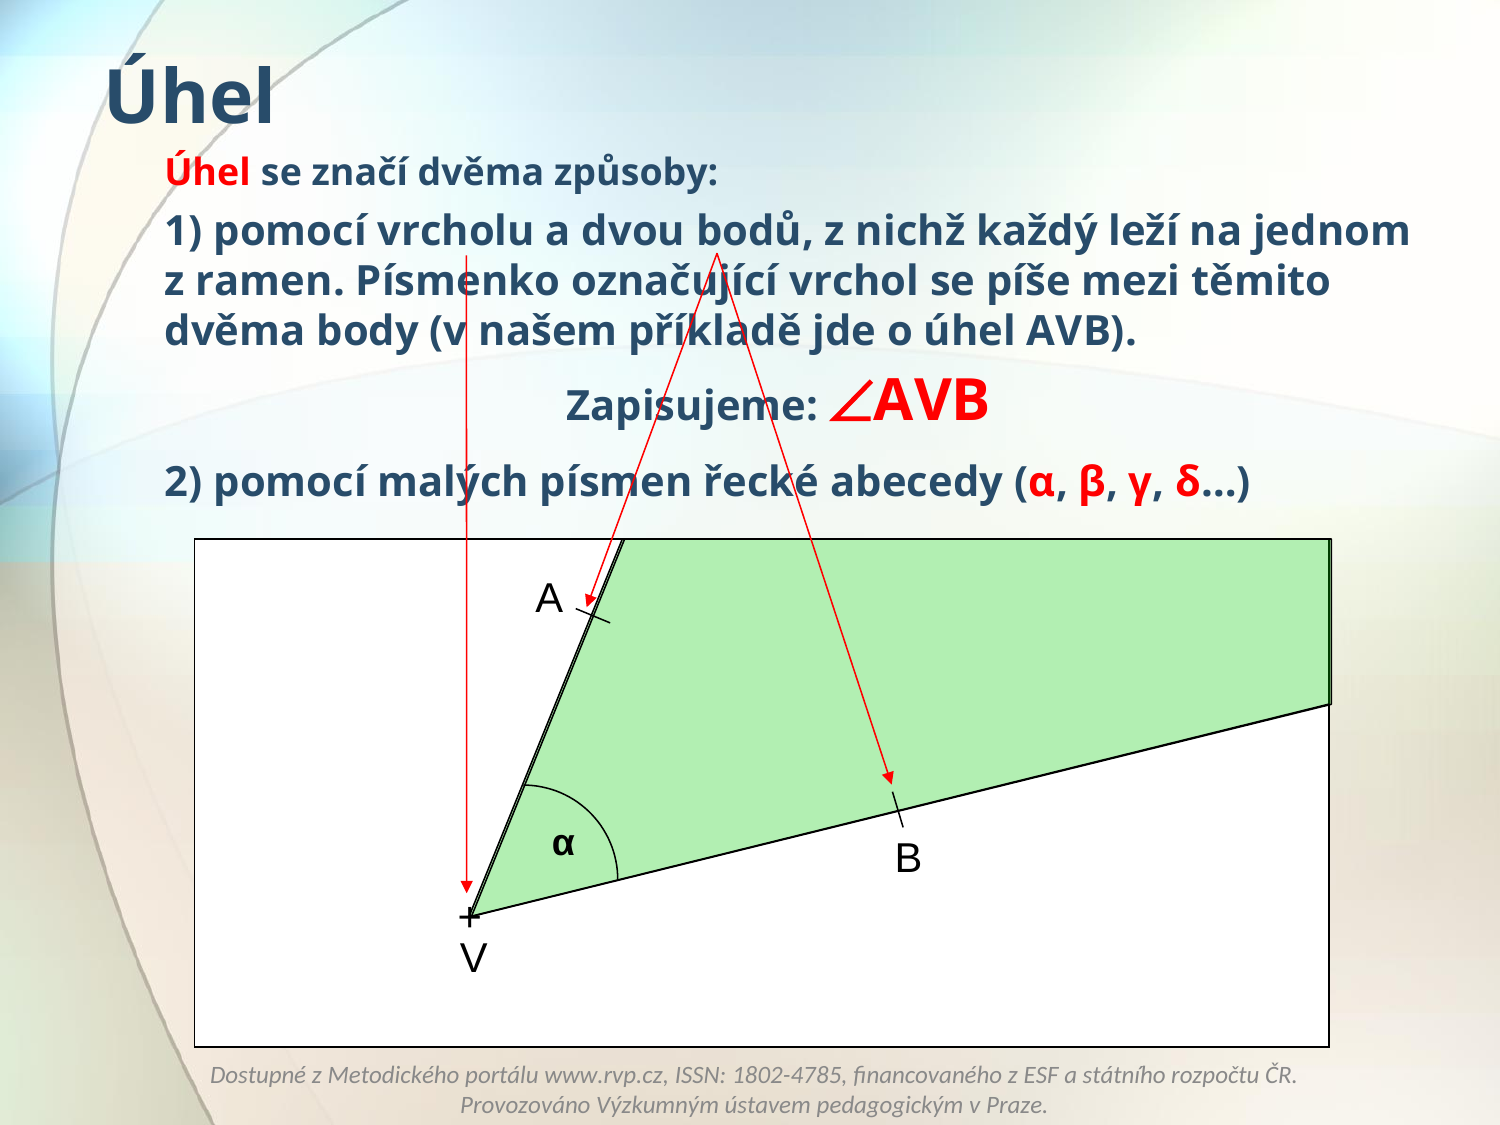

# Úhel
Úhel se značí dvěma způsoby:
1) pomocí vrcholu a dvou bodů, z nichž každý leží na jednom
z ramen. Písmenko označující vrchol se píše mezi těmito dvěma body (v našem příkladě jde o úhel AVB).
Zapisujeme: AVB
2) pomocí malých písmen řecké abecedy (α, β, γ, δ…)‏
A
α
B
+
V